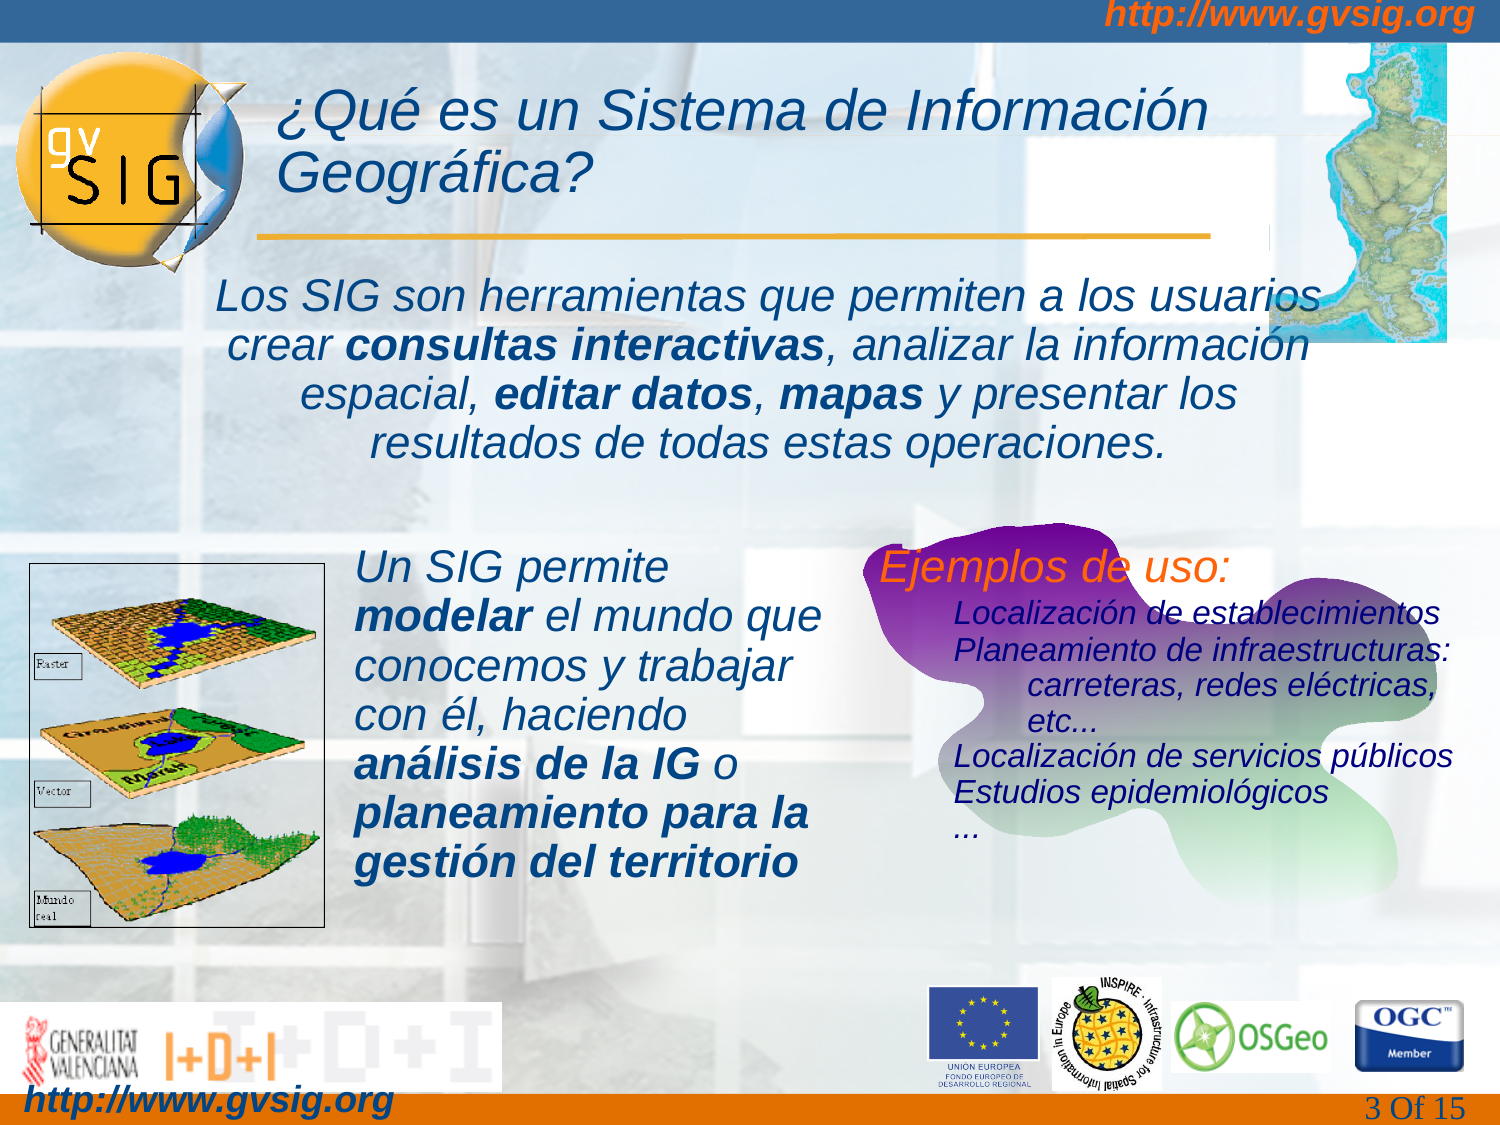

¿Qué es un Sistema de Información Geográfica?
Los SIG son herramientas que permiten a los usuarios crear consultas interactivas, analizar la información espacial, editar datos, mapas y presentar los resultados de todas estas operaciones.
Un SIG permite modelar el mundo que conocemos y trabajar con él, haciendo análisis de la IG o
planeamiento para la gestión del territorio
Ejemplos de uso:
	Localización de establecimientos
	Planeamiento de infraestructuras: 			carreteras, redes eléctricas, 			etc...
	Localización de servicios públicos
	Estudios epidemiológicos
	...
3